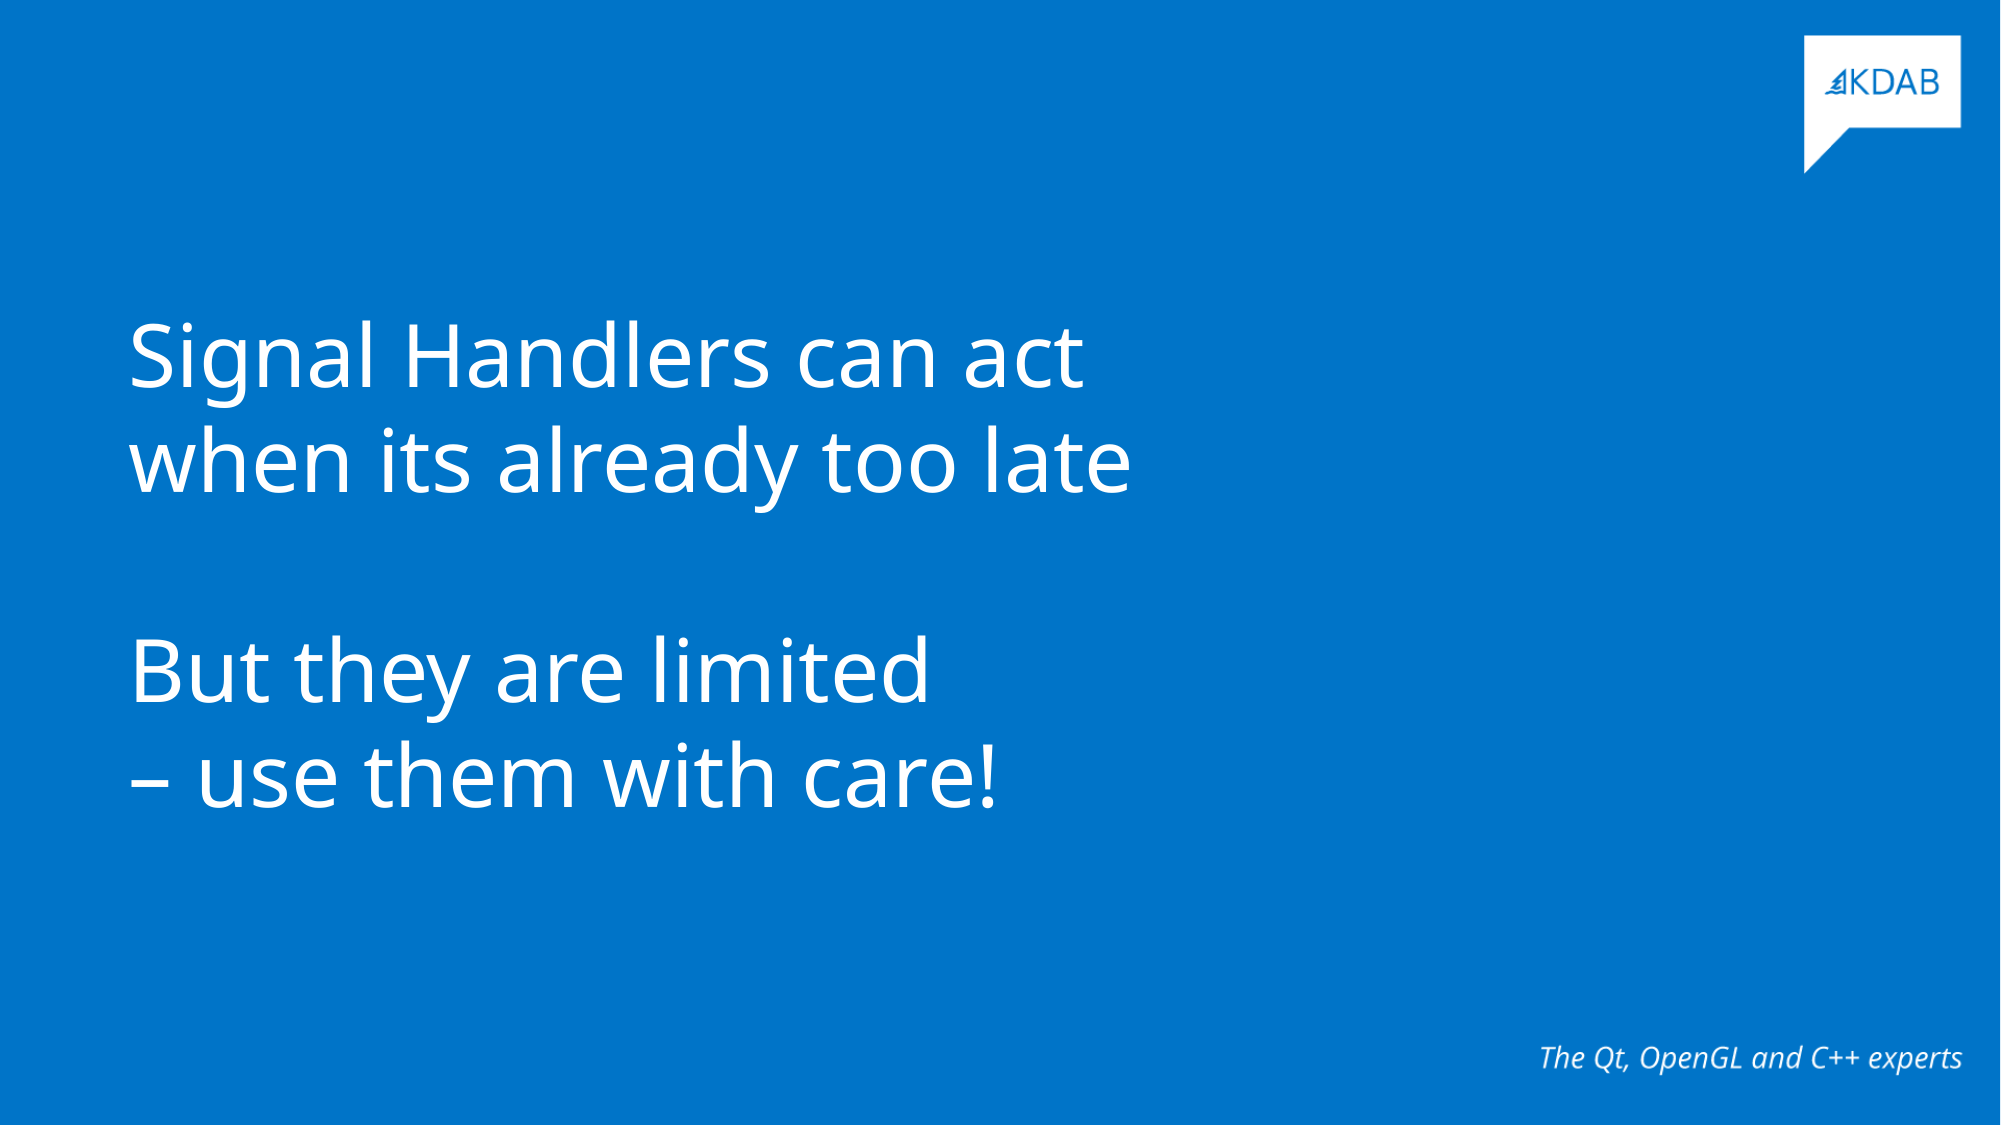

#
Signal Handlers can act
when its already too late
But they are limited
– use them with care!